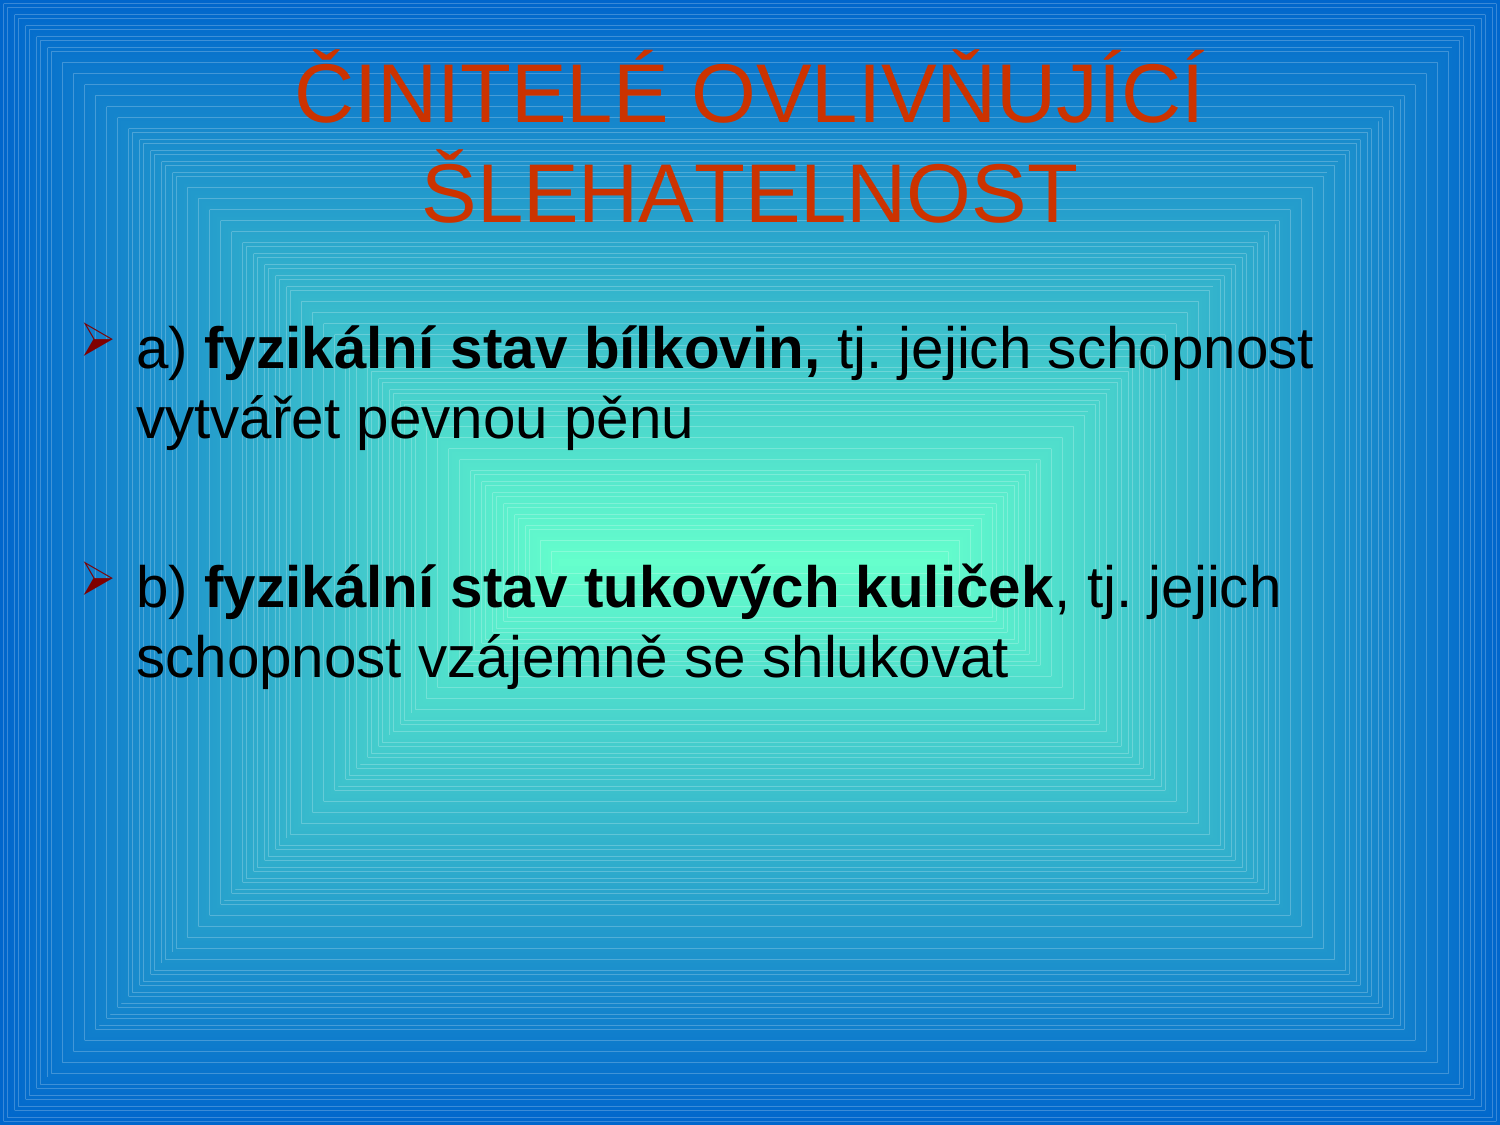

# ČINITELÉ OVLIVŇUJÍCÍ ŠLEHATELNOST
a) fyzikální stav bílkovin, tj. jejich schopnost vytvářet pevnou pěnu
b) fyzikální stav tukových kuliček, tj. jejich schopnost vzájemně se shlukovat